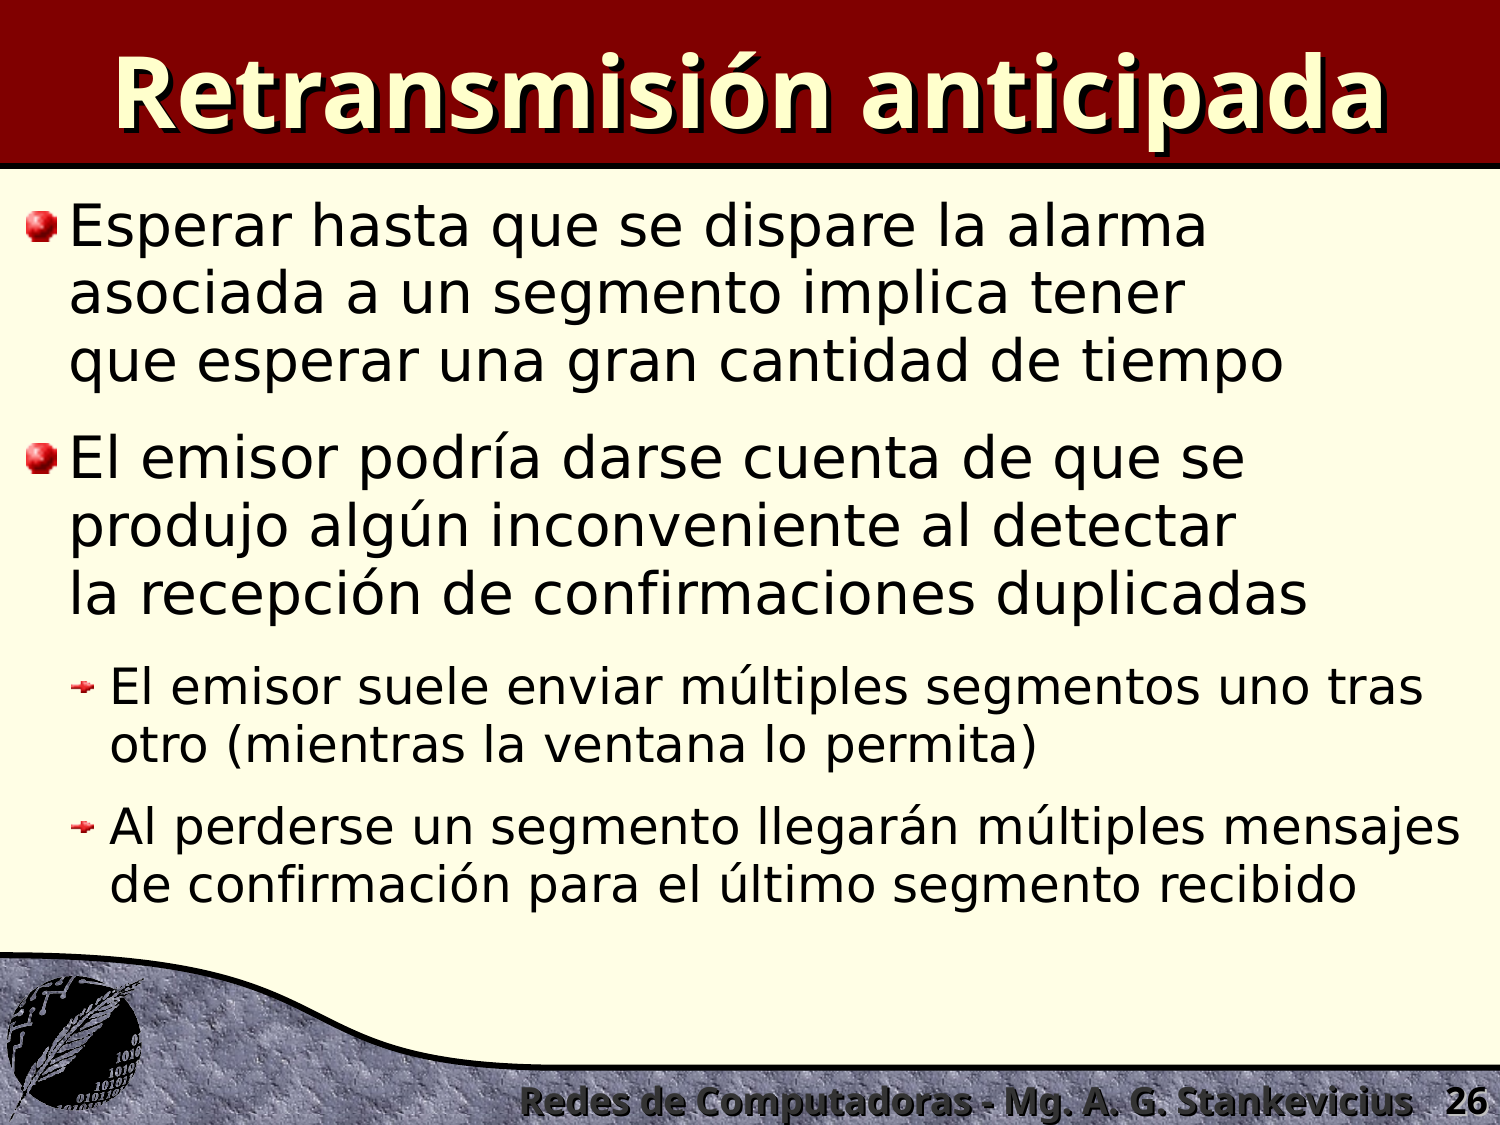

# Retransmisión anticipada
Esperar hasta que se dispare la alarma asociada a un segmento implica tener
que esperar una gran cantidad de tiempo
El emisor podría darse cuenta de que se produjo algún inconveniente al detectar
la recepción de confirmaciones duplicadas
El emisor suele enviar múltiples segmentos uno tras otro (mientras la ventana lo permita)
Al perderse un segmento llegarán múltiples mensajes de confirmación para el último segmento recibido
26